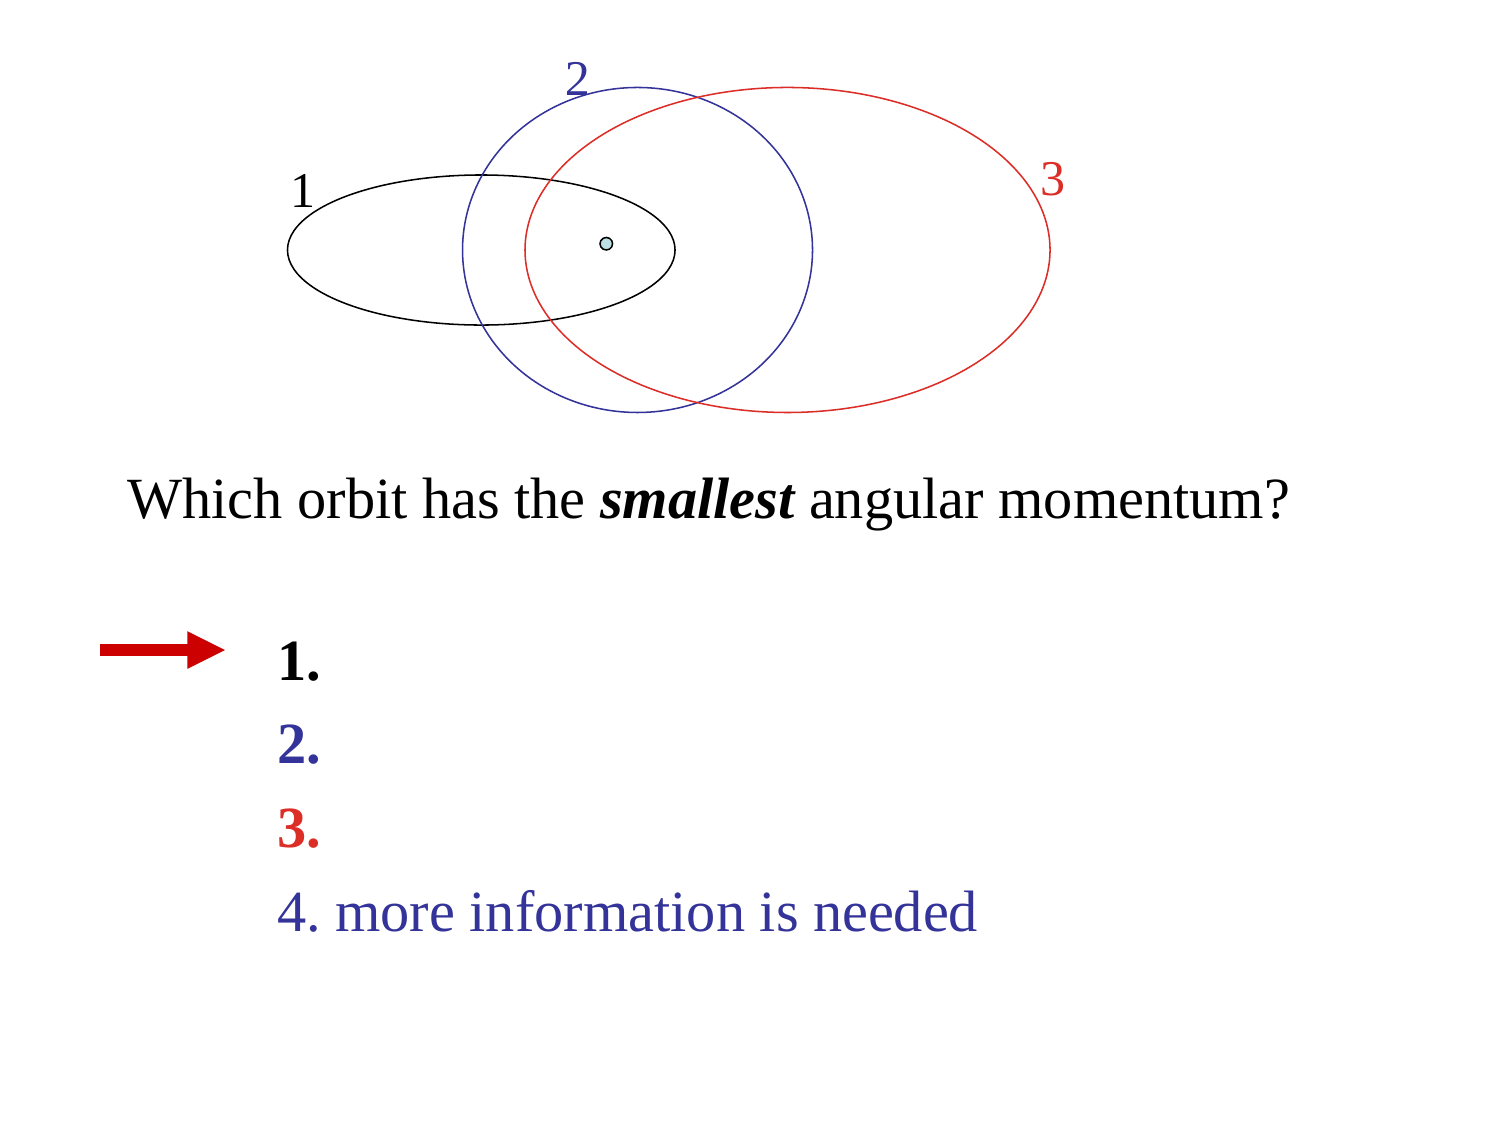

2
3
1
Which orbit has the smallest angular momentum?
1.
2.
3.
4. more information is needed